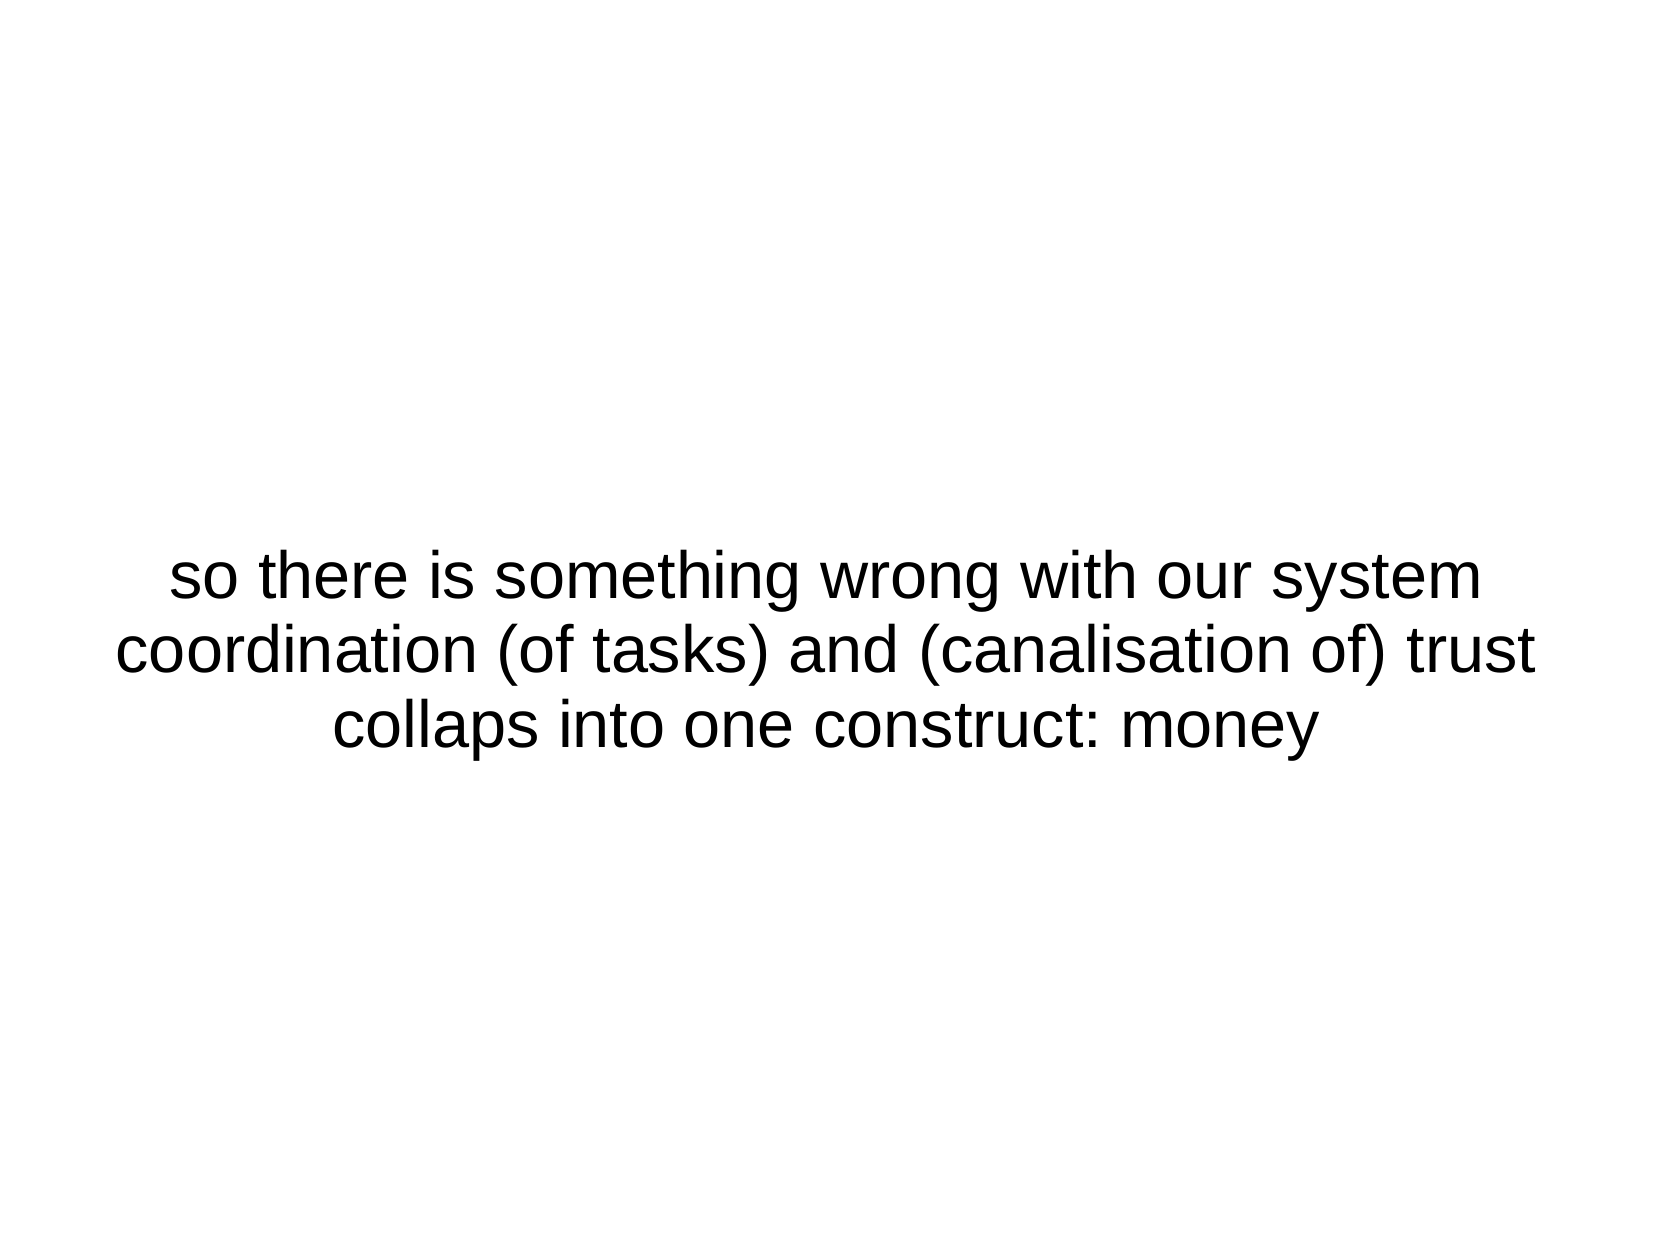

#
so there is something wrong with our system
coordination (of tasks) and (canalisation of) trust
collaps into one construct: money